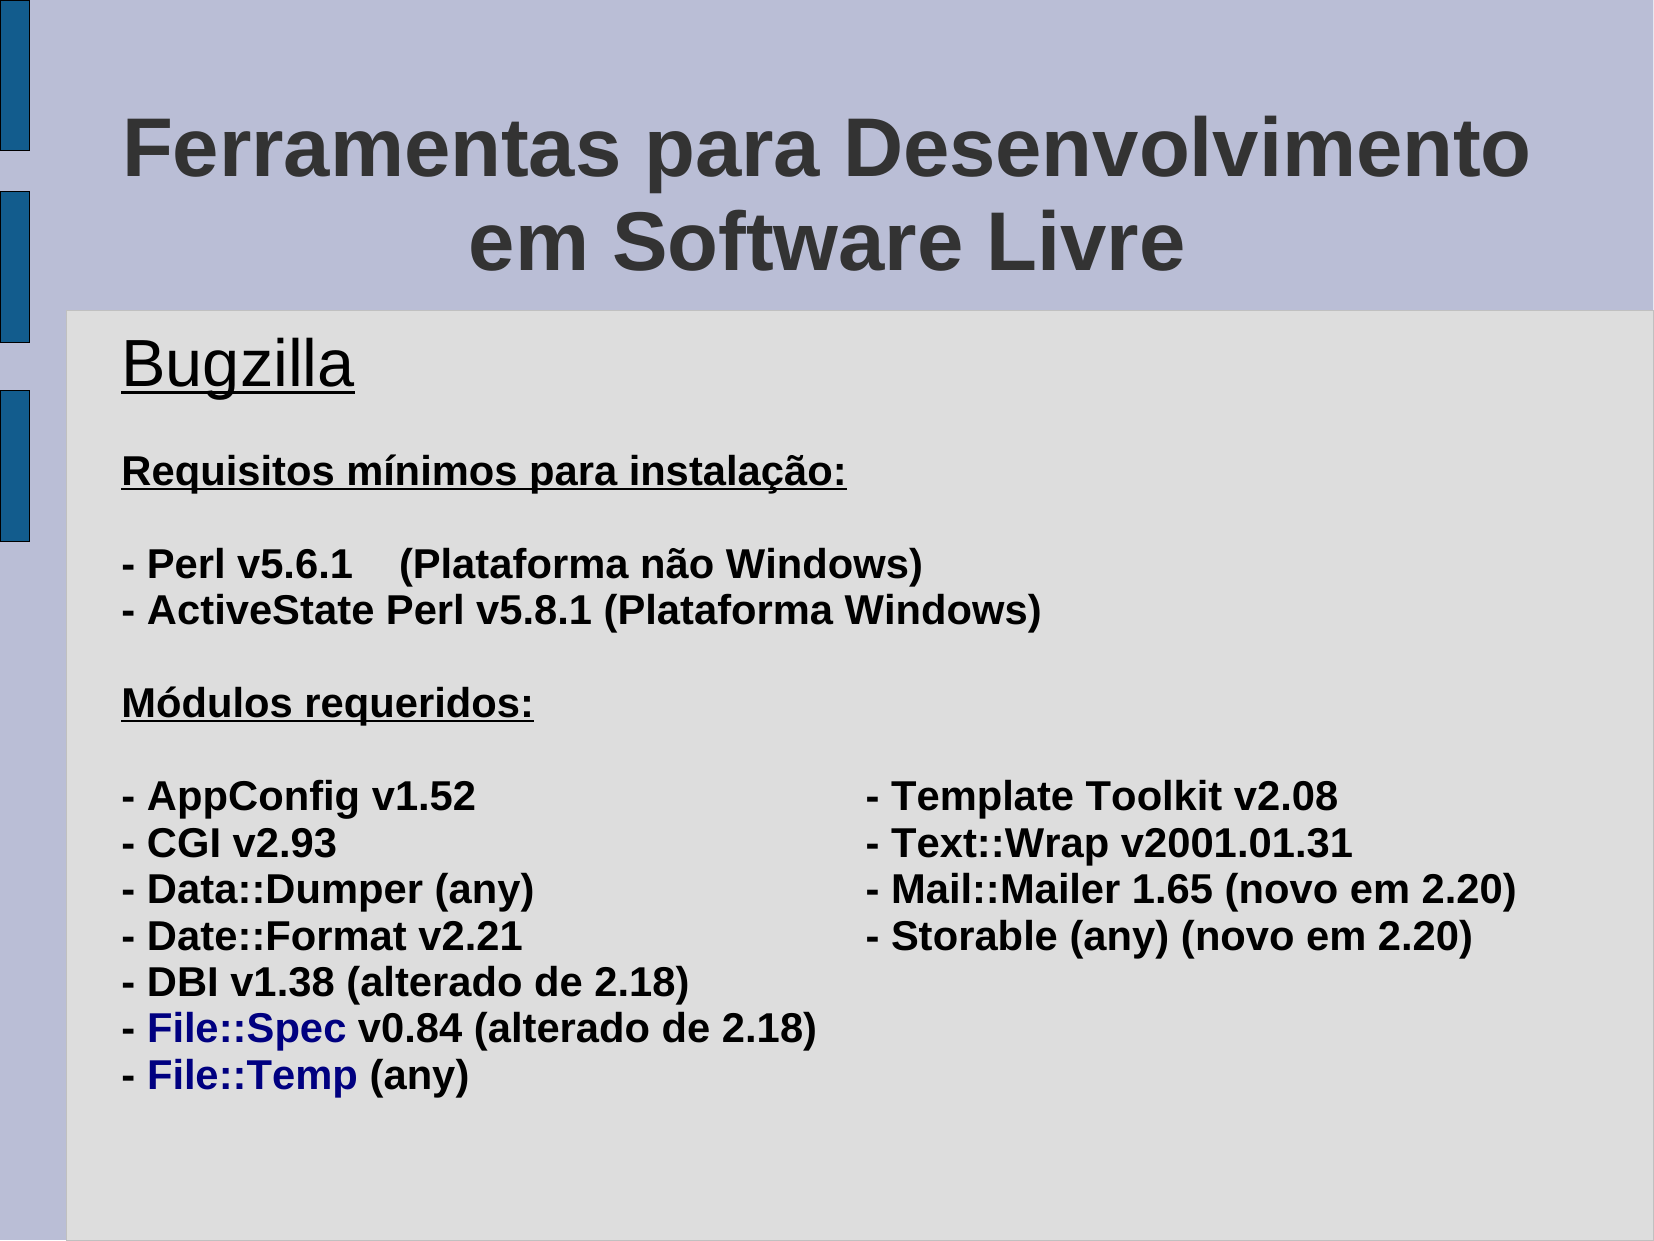

# Ferramentas para Desenvolvimento em Software Livre
Bugzilla
Requisitos mínimos para instalação:
- Perl v5.6.1 (Plataforma não Windows)
- ActiveState Perl v5.8.1 (Plataforma Windows)
Módulos requeridos:
- AppConfig v1.52 				- Template Toolkit v2.08
- CGI v2.93					- Text::Wrap v2001.01.31
- Data::Dumper (any)			- Mail::Mailer 1.65 (novo em 2.20)
- Date::Format v2.21			- Storable (any) (novo em 2.20)
- DBI v1.38 (alterado de 2.18)
- File::Spec v0.84 (alterado de 2.18)
- File::Temp (any)